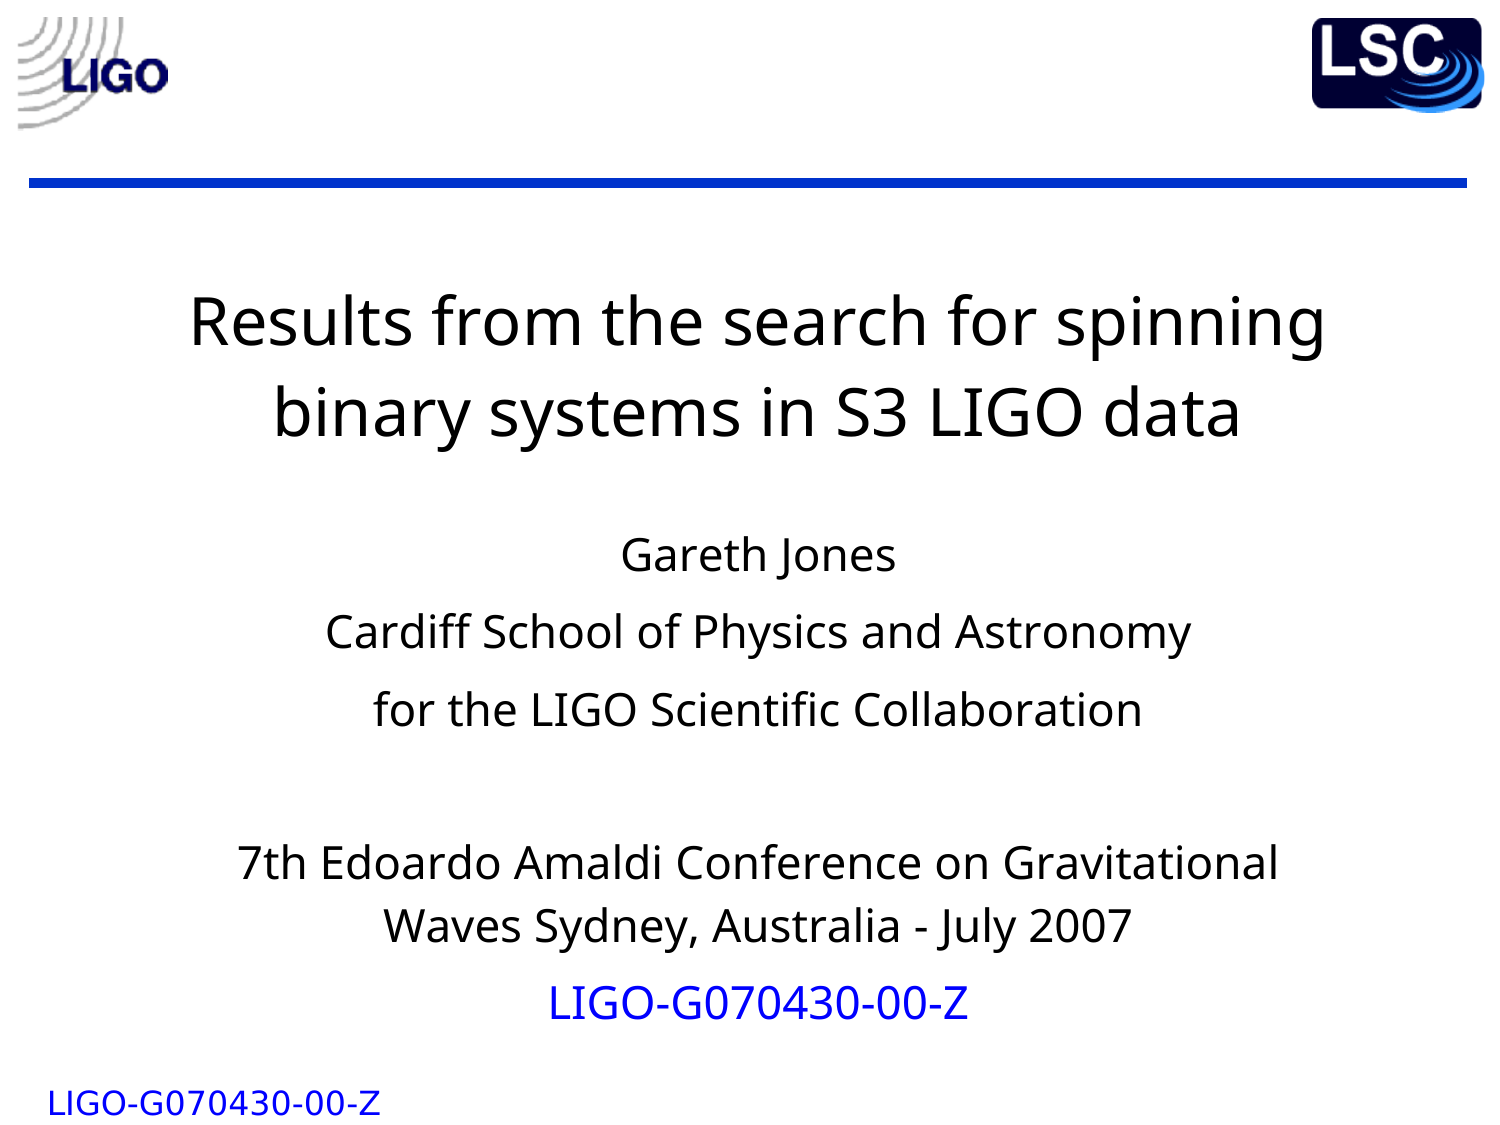

# Results from the search for spinning binary systems in S3 LIGO data
Gareth Jones
Cardiff School of Physics and Astronomy
for the LIGO Scientific Collaboration
7th Edoardo Amaldi Conference on Gravitational Waves Sydney, Australia - July 2007
LIGO-G070430-00-Z